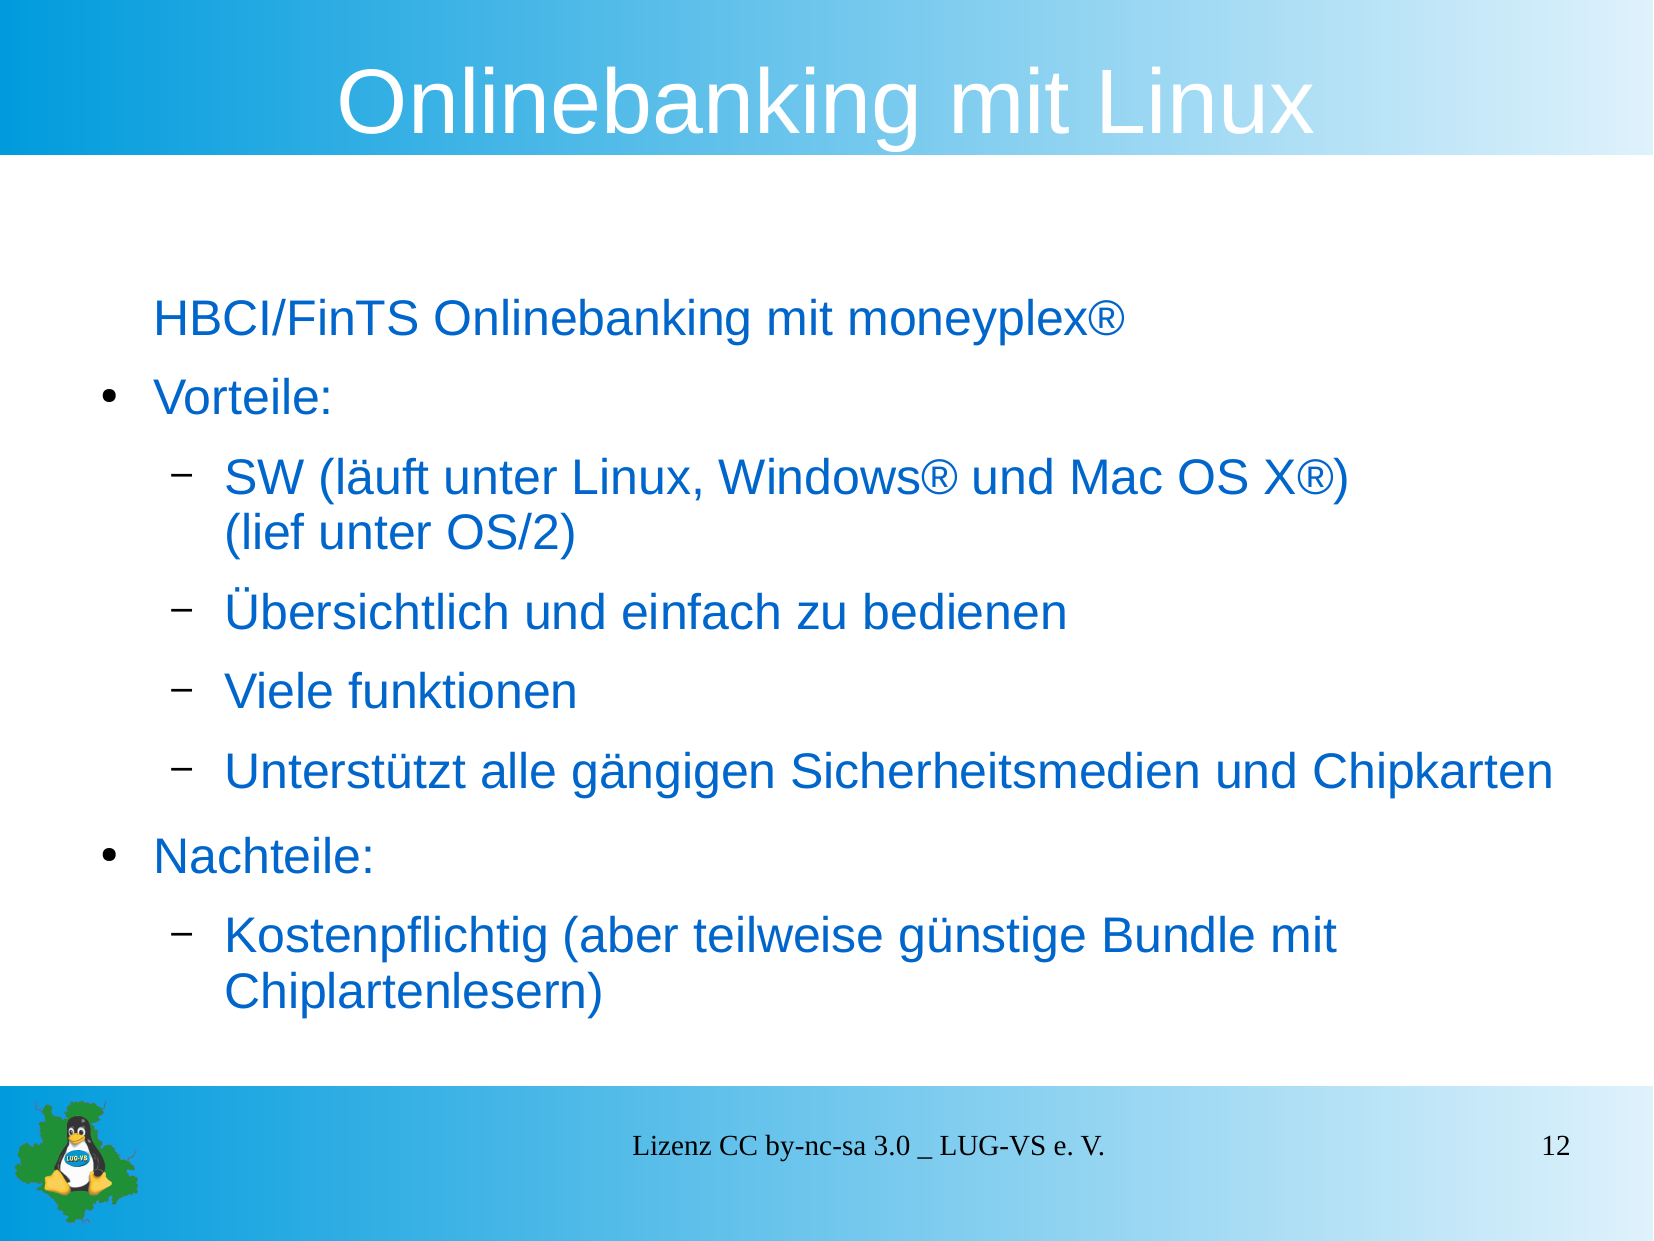

# Onlinebanking mit Linux
HBCI/FinTS Onlinebanking mit moneyplex®
Vorteile:
SW (läuft unter Linux, Windows® und Mac OS X®)
(lief unter OS/2)
Übersichtlich und einfach zu bedienen
Viele funktionen
Unterstützt alle gängigen Sicherheitsmedien und Chipkarten
Nachteile:
Kostenpflichtig (aber teilweise günstige Bundle mit Chiplartenlesern)